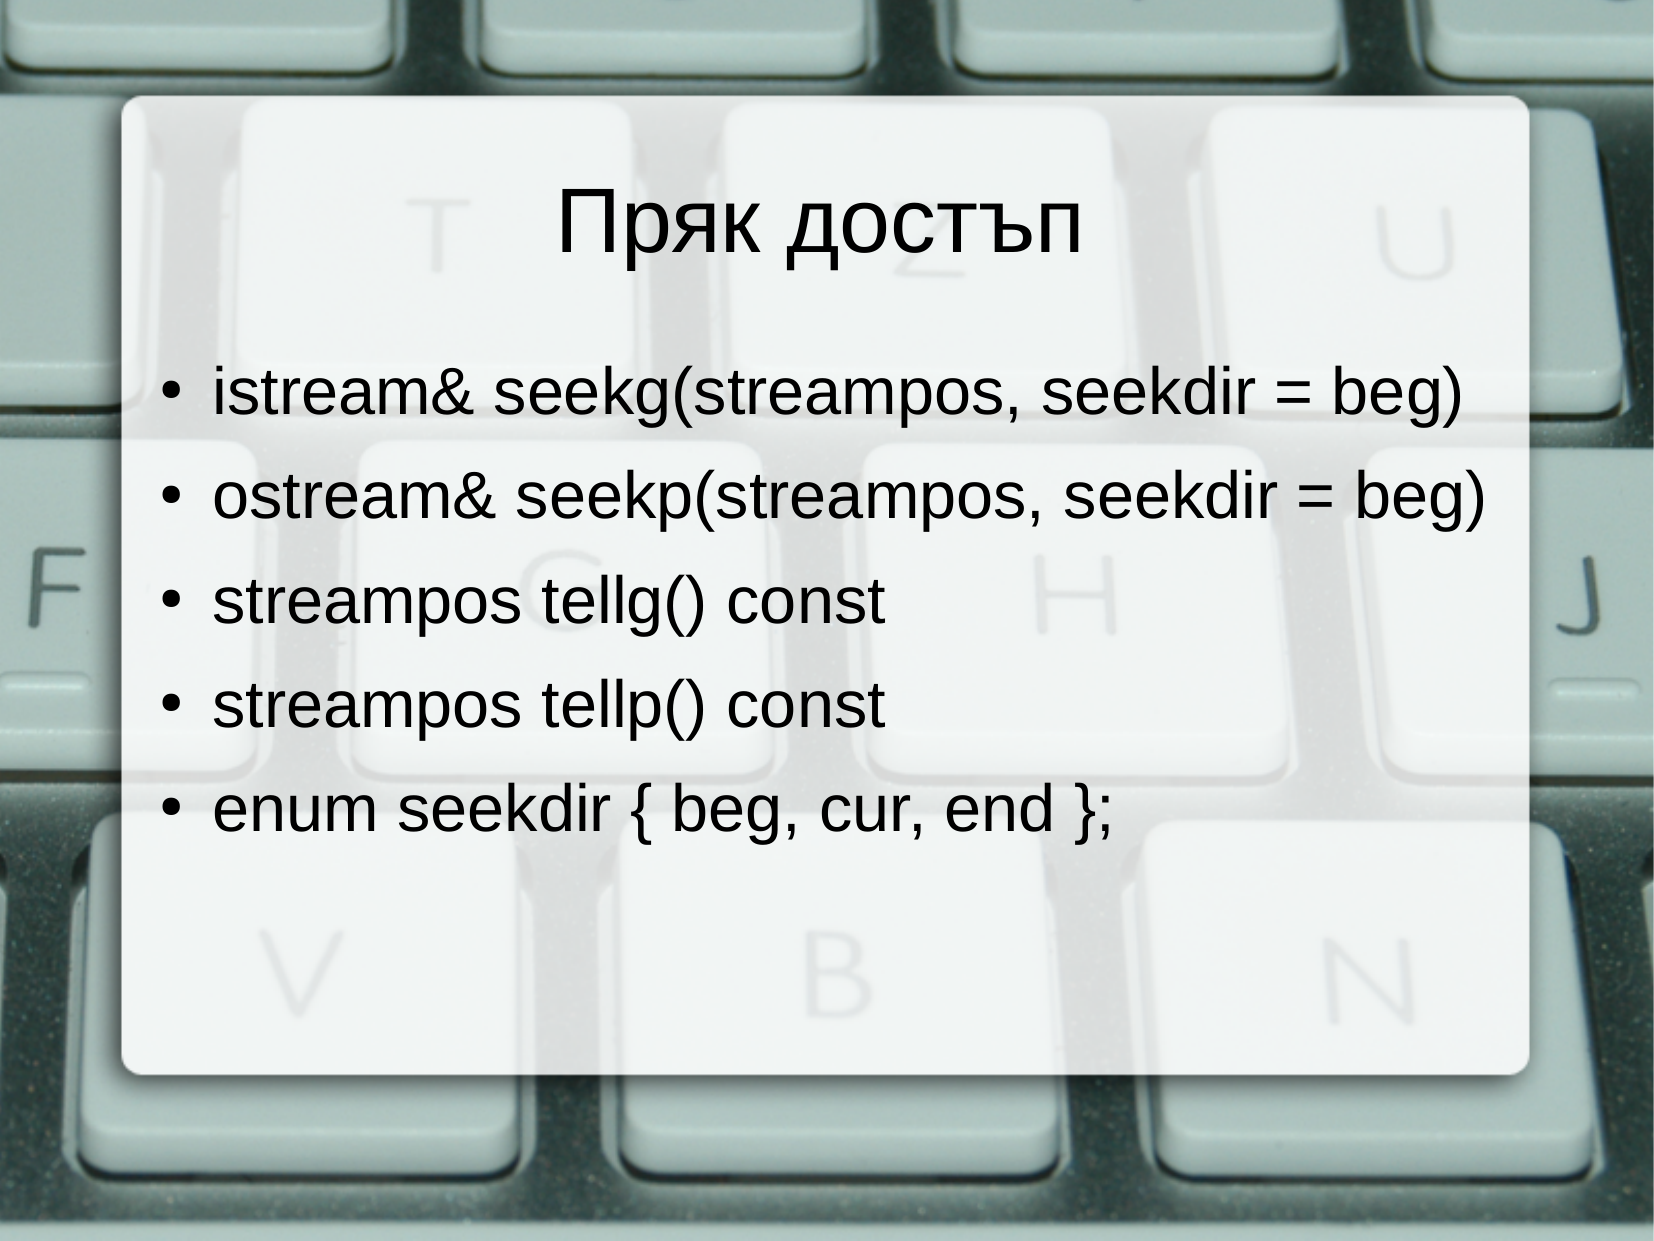

# Пряк достъп
istream& seekg(streampos, seekdir = beg)
ostream& seekp(streampos, seekdir = beg)
streampos tellg() const
streampos tellp() const
enum seekdir { beg, cur, end };